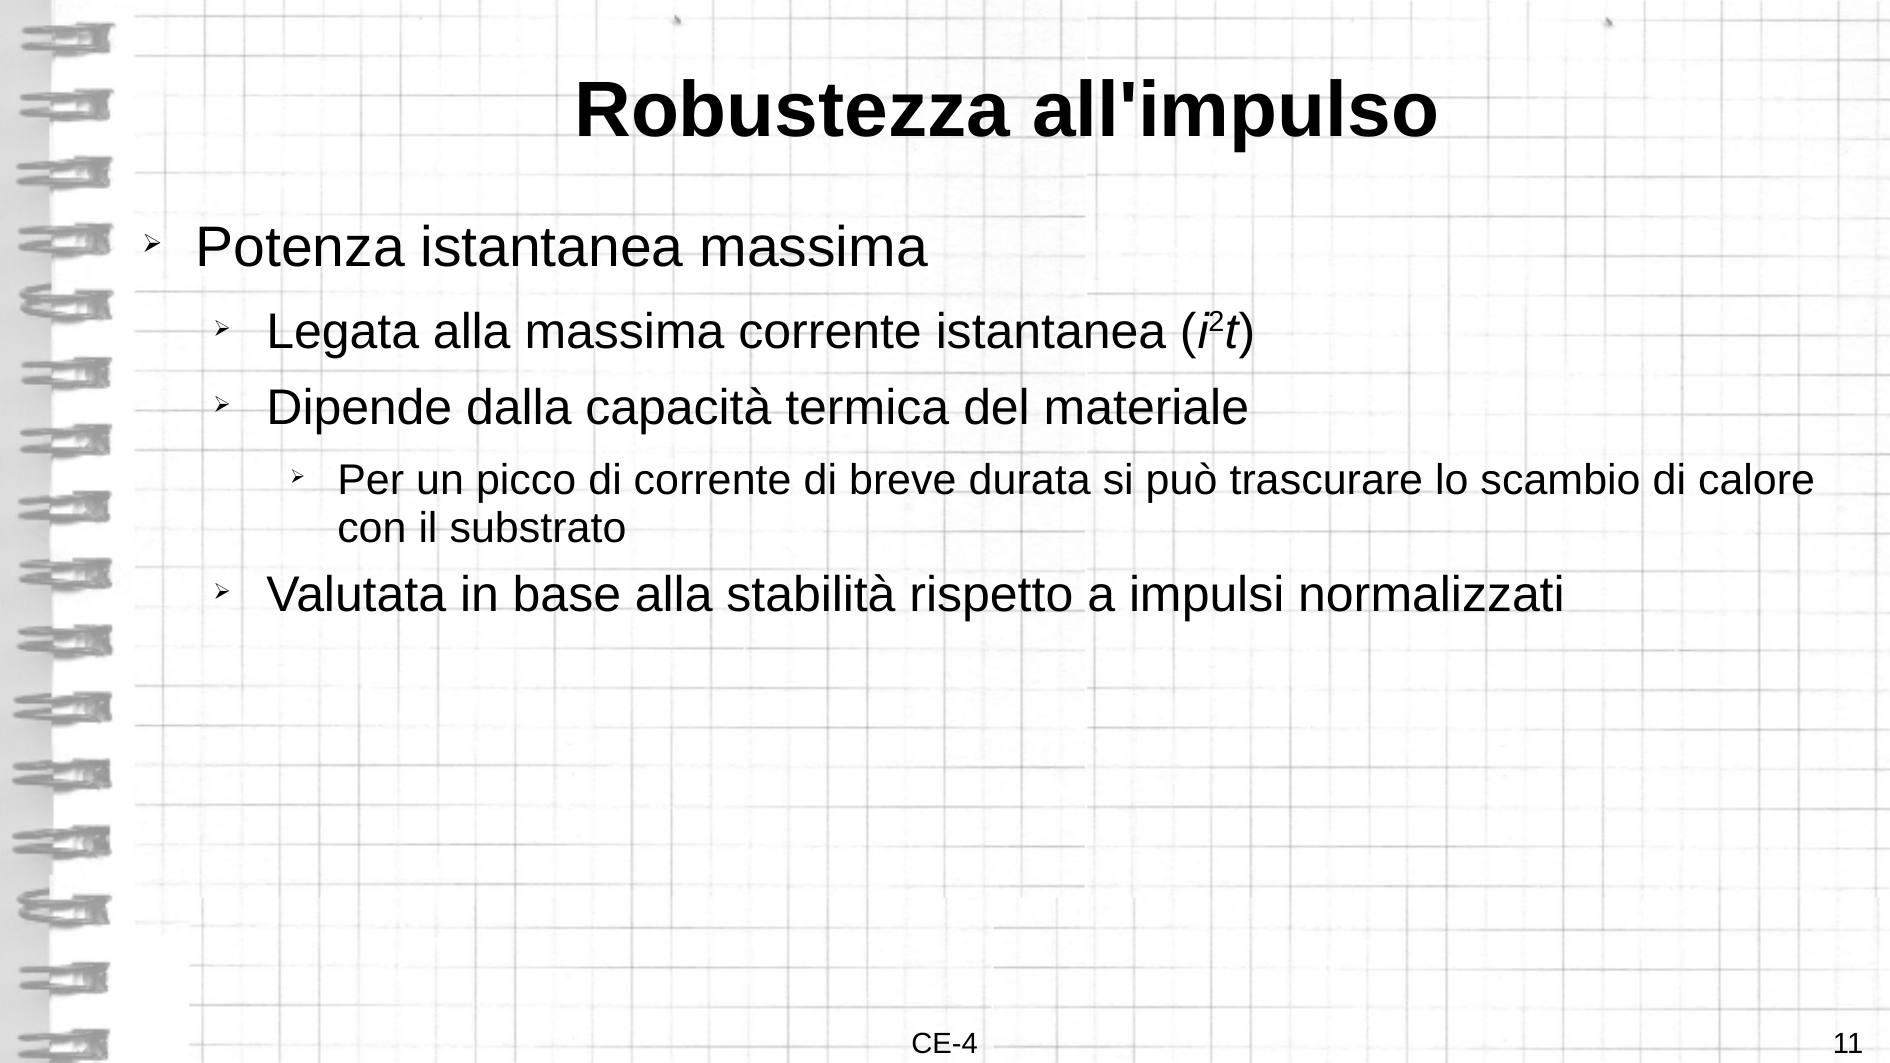

# Robustezza all'impulso
Potenza istantanea massima
Legata alla massima corrente istantanea (i2t)
Dipende dalla capacità termica del materiale
Per un picco di corrente di breve durata si può trascurare lo scambio di calore con il substrato
Valutata in base alla stabilità rispetto a impulsi normalizzati
CE-4
11